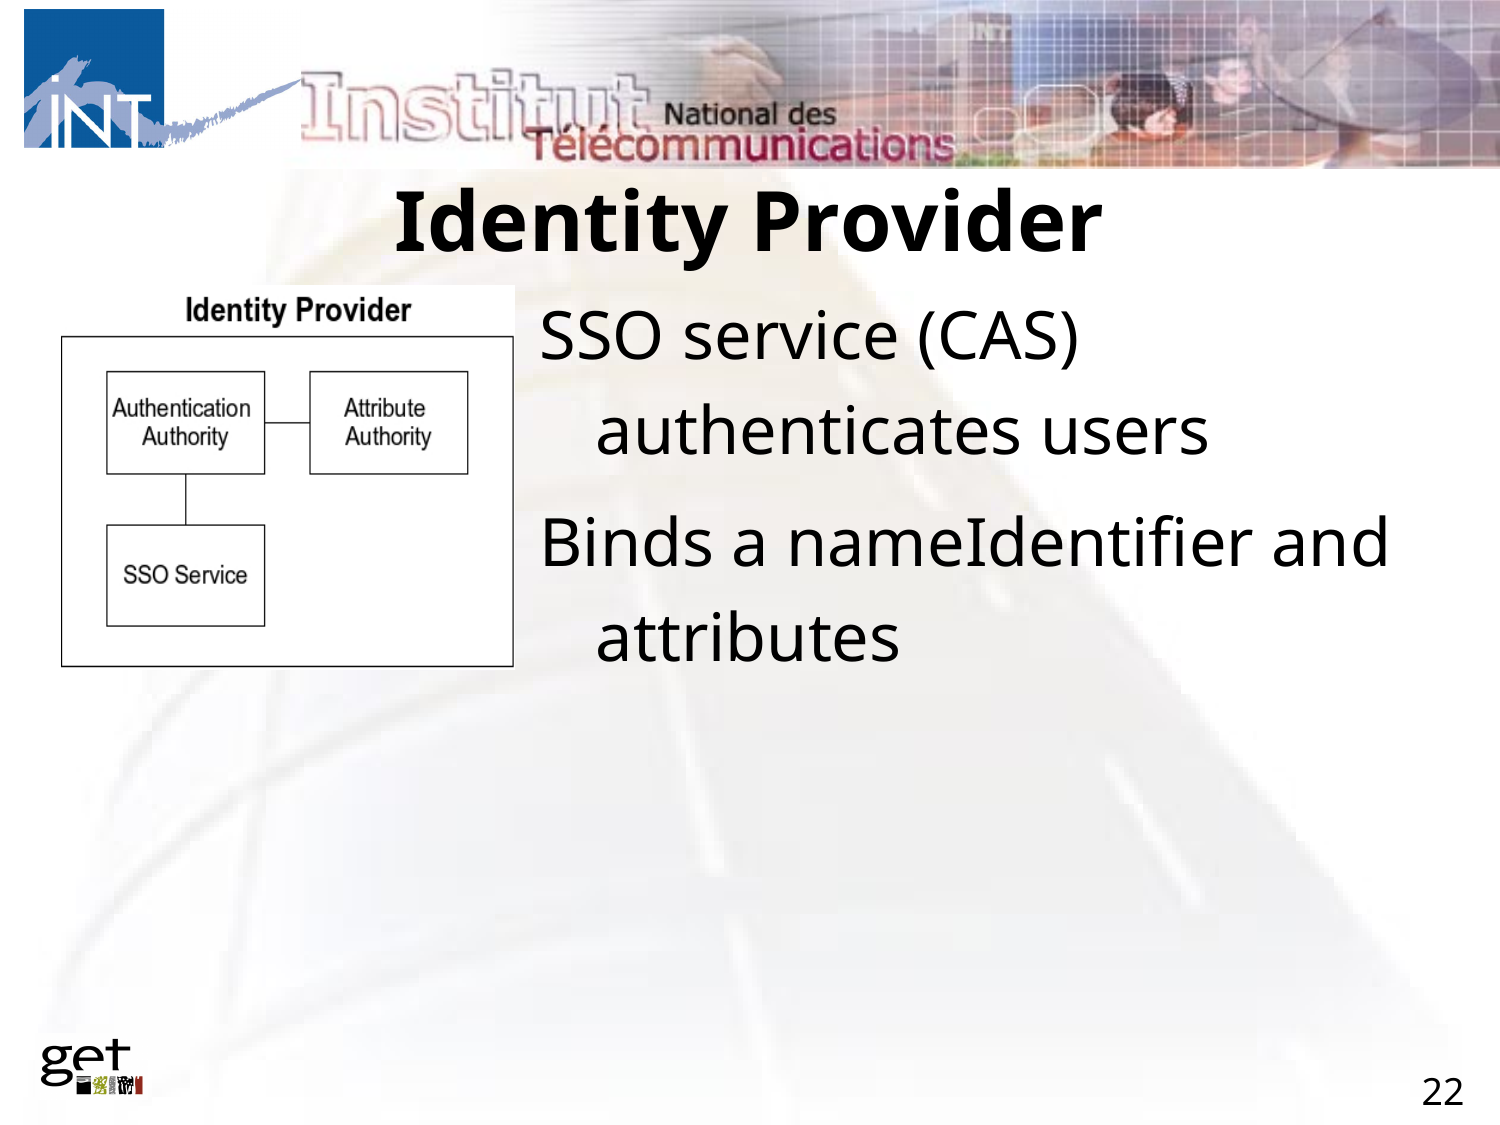

# Identity Provider
SSO service (CAS) authenticates users
Binds a nameIdentifier and attributes